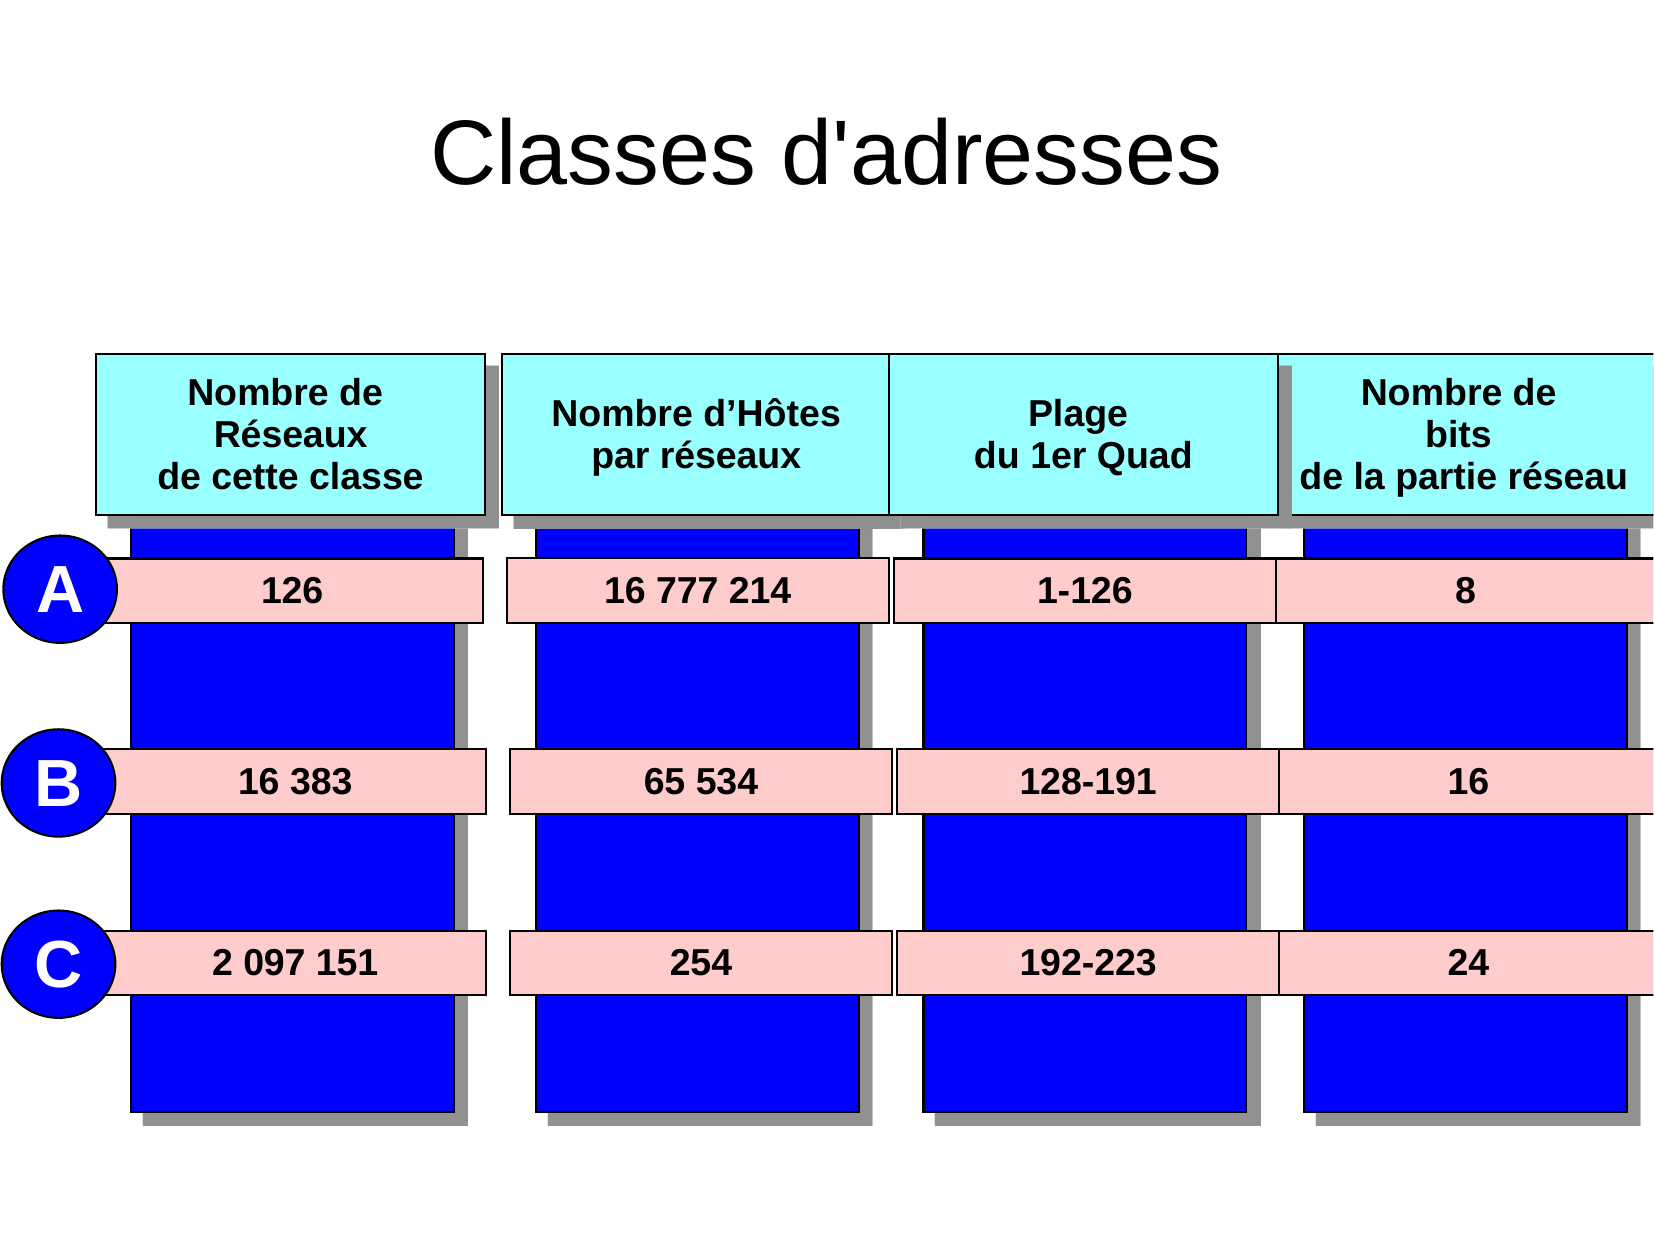

# Classes d'adresses
Nombre de
Réseaux
de cette classe
Nombre d’Hôtes
par réseaux
Plage
du 1er Quad
Nombre de
bits
de la partie réseau
A
126
16 777 214
1-126
8
B
16 383
65 534
128-191
16
C
2 097 151
254
192-223
24